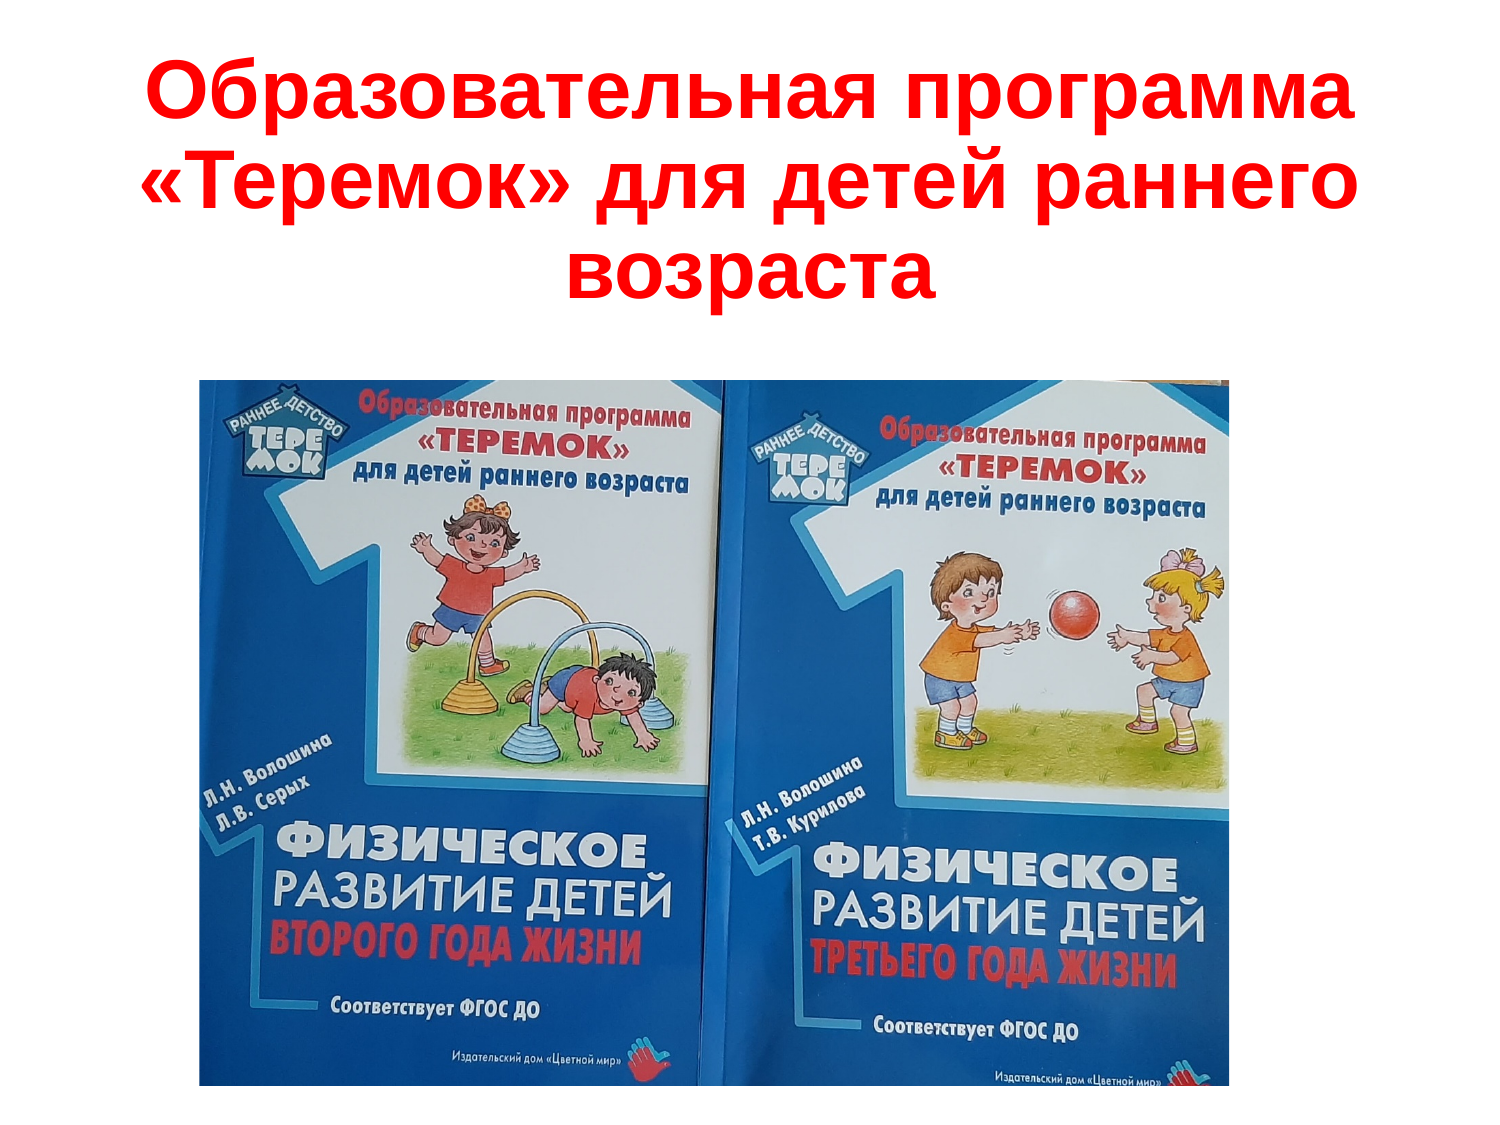

# Образовательная программа «Теремок» для детей раннего возраста